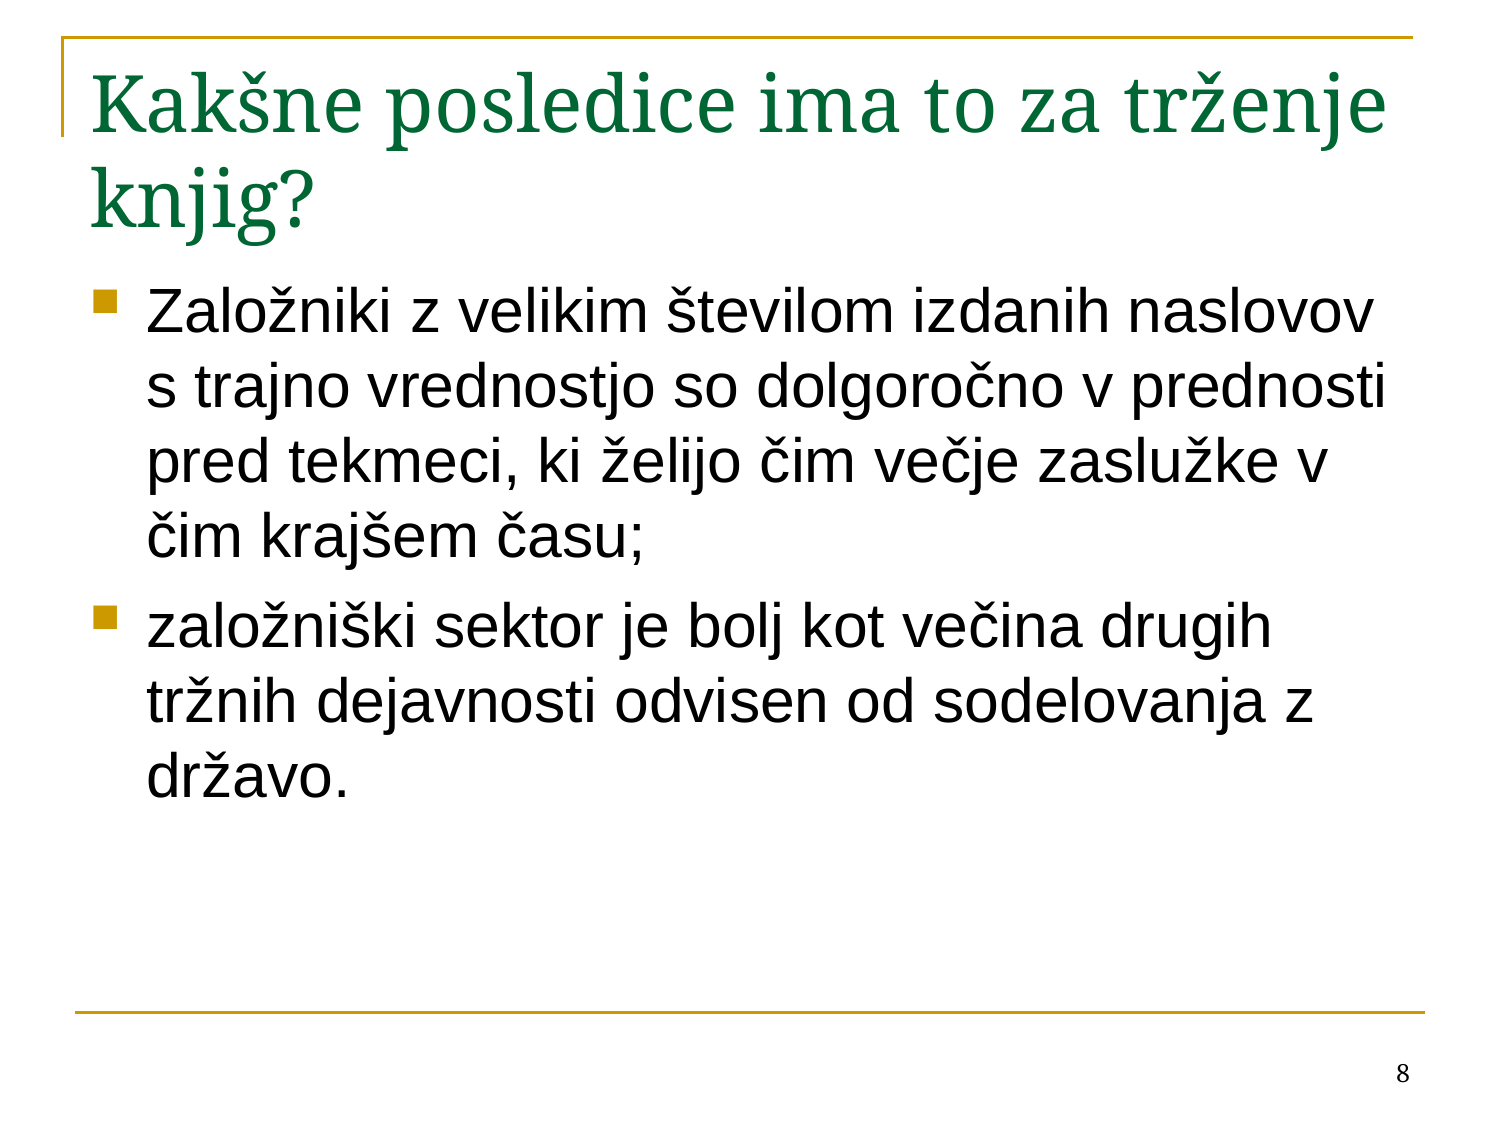

# Kakšne posledice ima to za trženje knjig?
Založniki z velikim številom izdanih naslovov s trajno vrednostjo so dolgoročno v prednosti pred tekmeci, ki želijo čim večje zaslužke v čim krajšem času;
založniški sektor je bolj kot večina drugih tržnih dejavnosti odvisen od sodelovanja z državo.